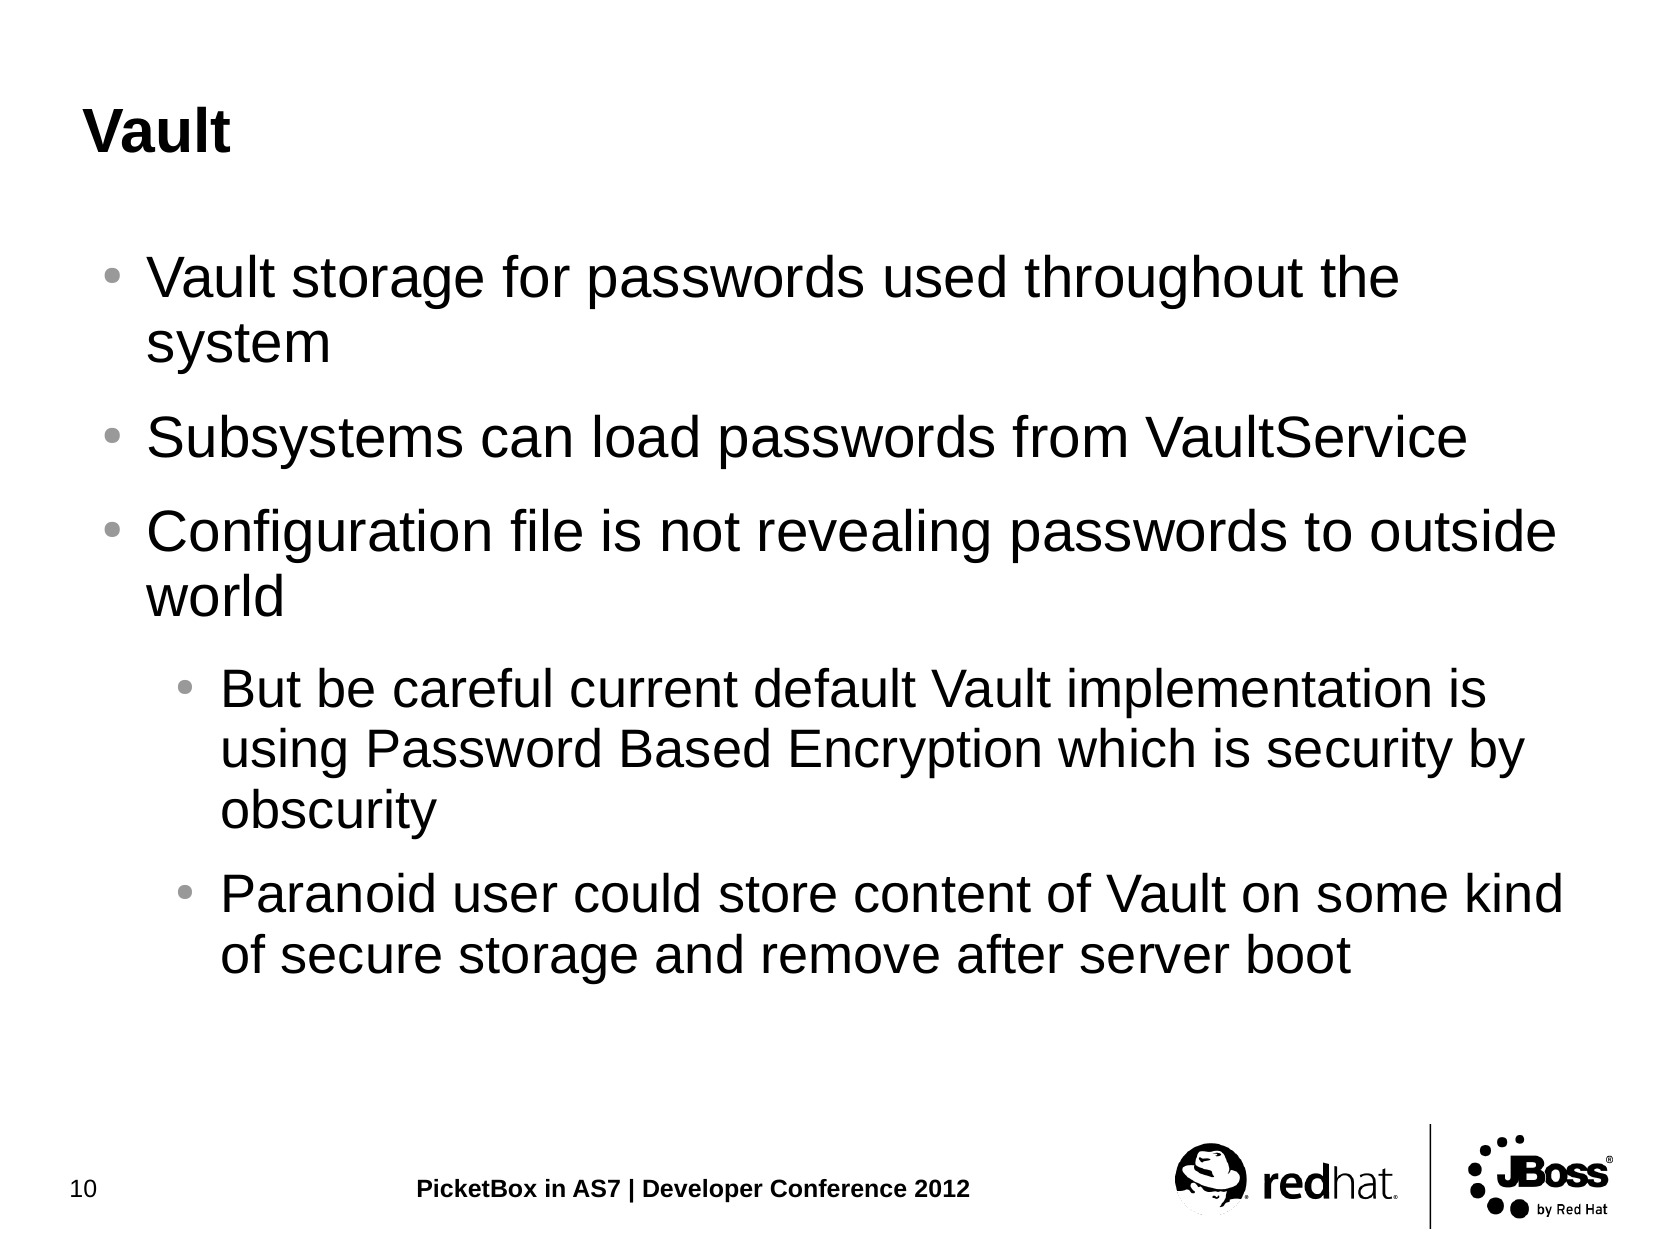

# Vault
Vault storage for passwords used throughout the system
Subsystems can load passwords from VaultService
Configuration file is not revealing passwords to outside world
But be careful current default Vault implementation is using Password Based Encryption which is security by obscurity
Paranoid user could store content of Vault on some kind of secure storage and remove after server boot